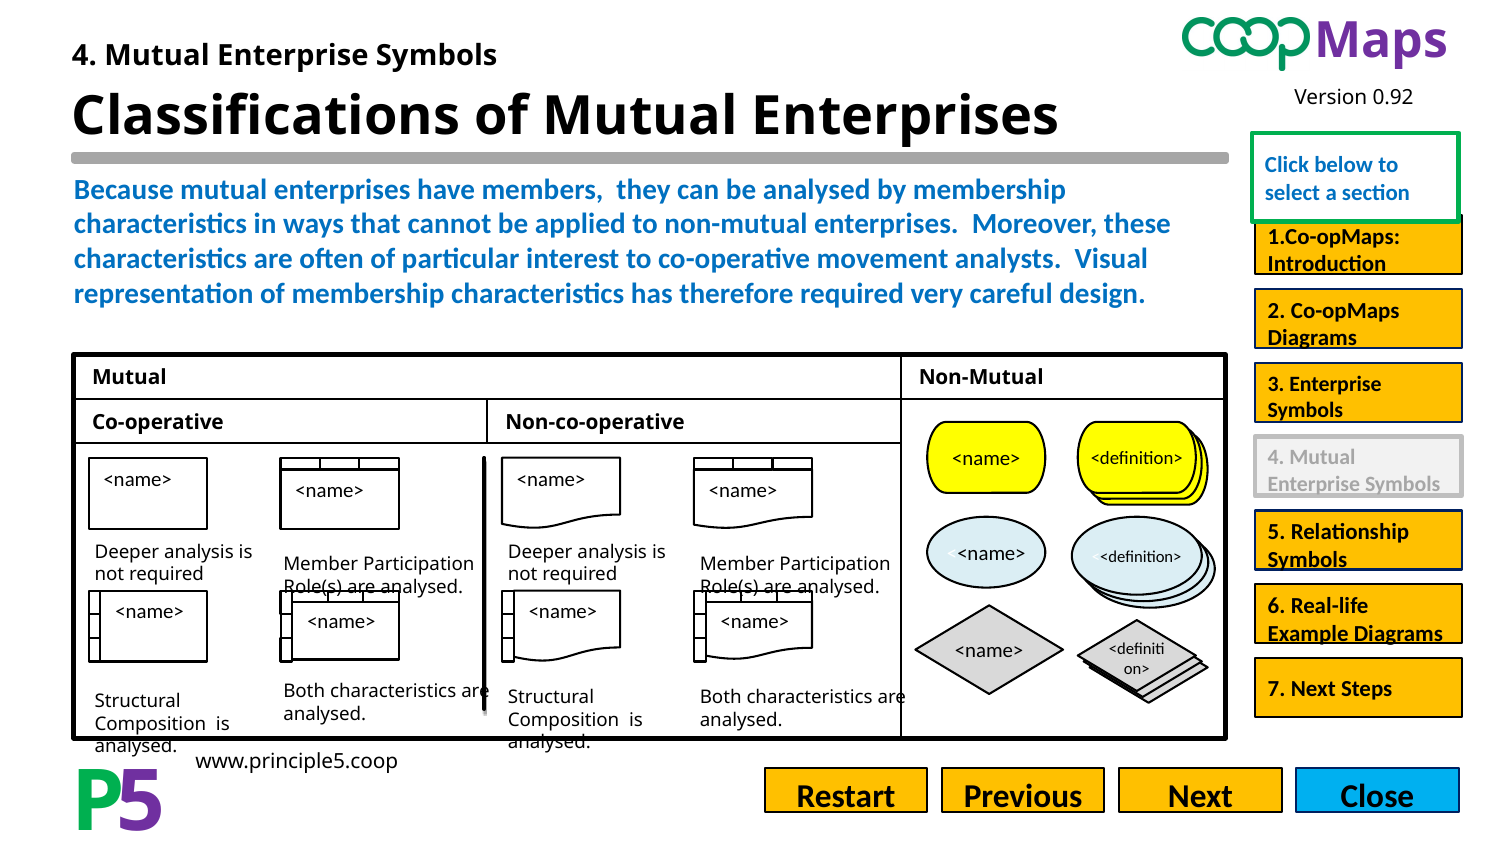

Maps
4. Mutual Enterprise Symbols
Classifications of Mutual Enterprises
Version 0.92
Click below to select a section
Because mutual enterprises have members, they can be analysed by membership characteristics in ways that cannot be applied to non-mutual enterprises. Moreover, these characteristics are often of particular interest to co-operative movement analysts. Visual representation of membership characteristics has therefore required very careful design.
1.Co-opMaps: Introduction
2. Co-opMaps Diagrams
 Mutual
 Non-Mutual
3. Enterprise Symbols
 Co-operative
 Non-co-operative
<name>
<definition>
4. Mutual Enterprise Symbols
<name>
<name>
<name>
<name>
5. Relationship Symbols
<<name>
<<definition>
<
<
Deeper analysis is not required
Deeper analysis is not required
Member Participation Role(s) are analysed.
Member Participation Role(s) are analysed.
6. Real-life Example Diagrams
<name>
<name>
<name>
<name>
<name>
<definition>
7. Next Steps
Both characteristics are analysed.
Structural
Composition is analysed.
Both characteristics are analysed.
Structural
Composition is analysed.
P
5
 www.principle5.coop
Restart
Previous
Next
Close